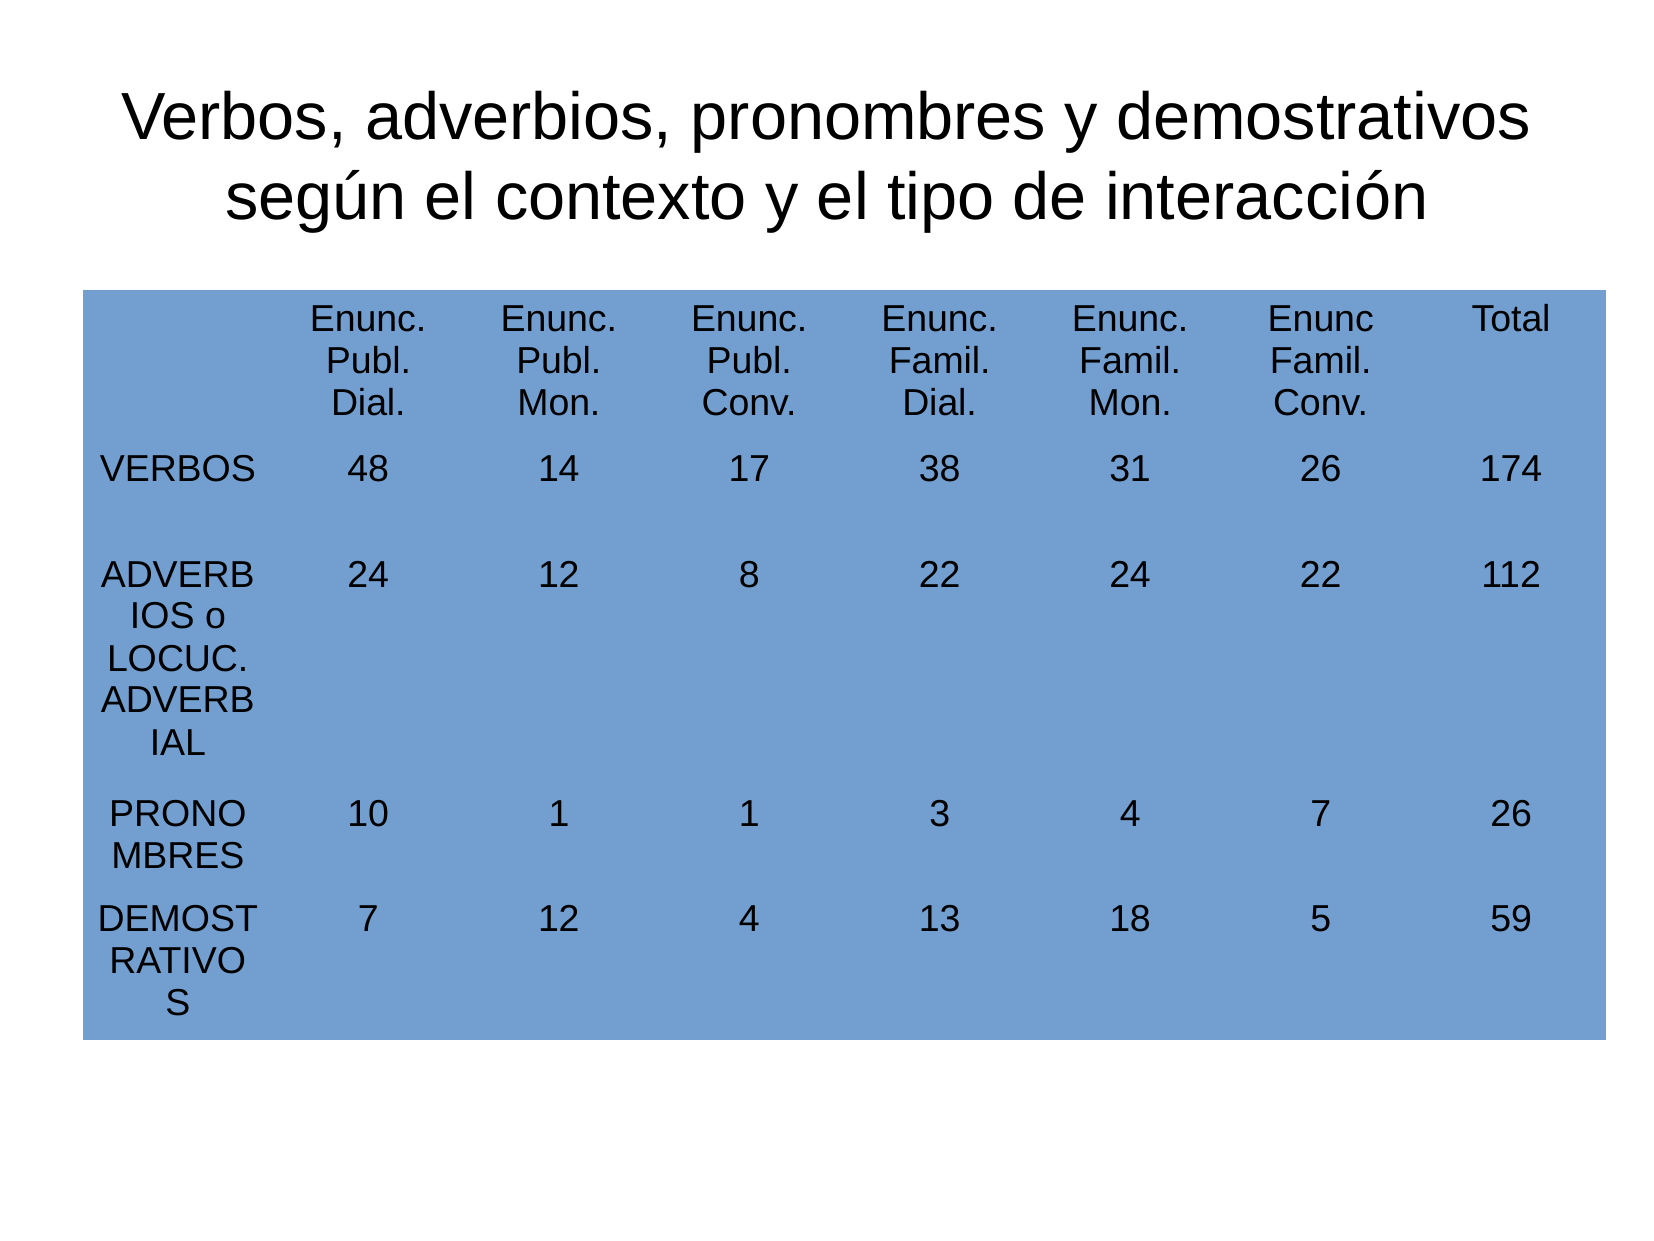

# Verbos, adverbios, pronombres y demostrativos según el contexto y el tipo de interacción
| | Enunc. Publ. Dial. | Enunc. Publ. Mon. | Enunc. Publ. Conv. | Enunc. Famil. Dial. | Enunc. Famil. Mon. | Enunc Famil. Conv. | Total |
| --- | --- | --- | --- | --- | --- | --- | --- |
| VERBOS | 48 | 14 | 17 | 38 | 31 | 26 | 174 |
| ADVERBIOS o LOCUC. ADVERBIAL | 24 | 12 | 8 | 22 | 24 | 22 | 112 |
| PRONOMBRES | 10 | 1 | 1 | 3 | 4 | 7 | 26 |
| DEMOSTRATIVOS | 7 | 12 | 4 | 13 | 18 | 5 | 59 |